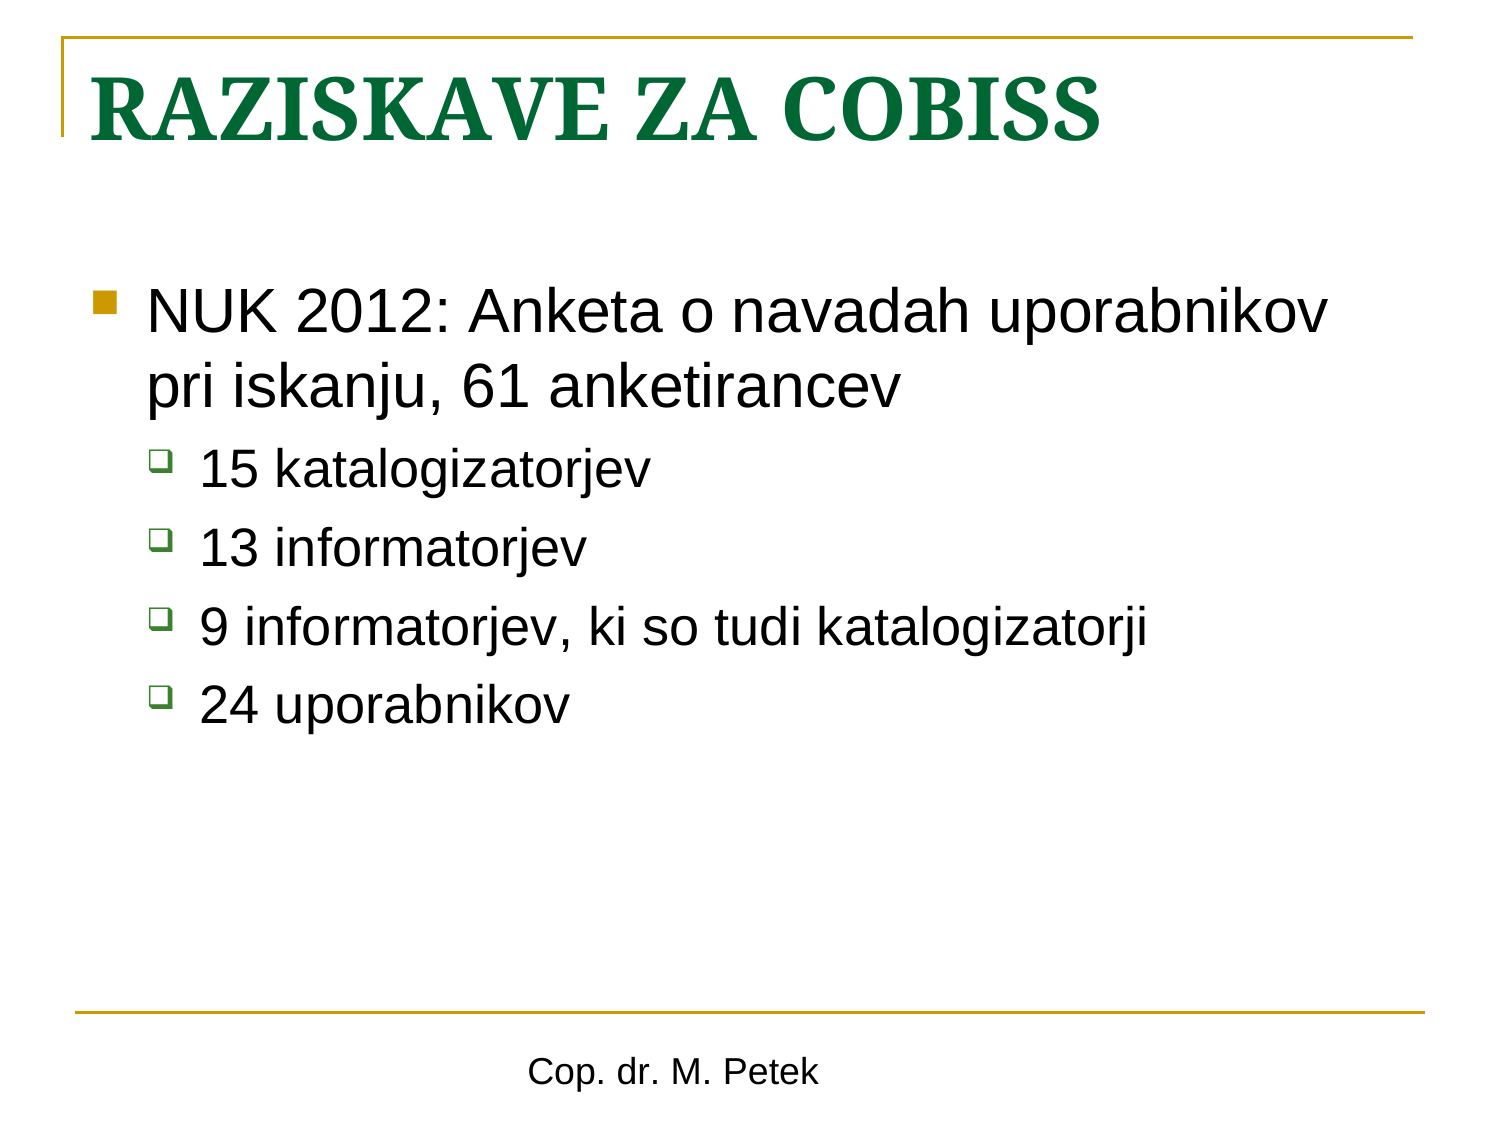

# RAZISKAVE ZA COBISS
NUK 2012: Anketa o navadah uporabnikov pri iskanju, 61 anketirancev
15 katalogizatorjev
13 informatorjev
9 informatorjev, ki so tudi katalogizatorji
24 uporabnikov
Cop. dr. M. Petek